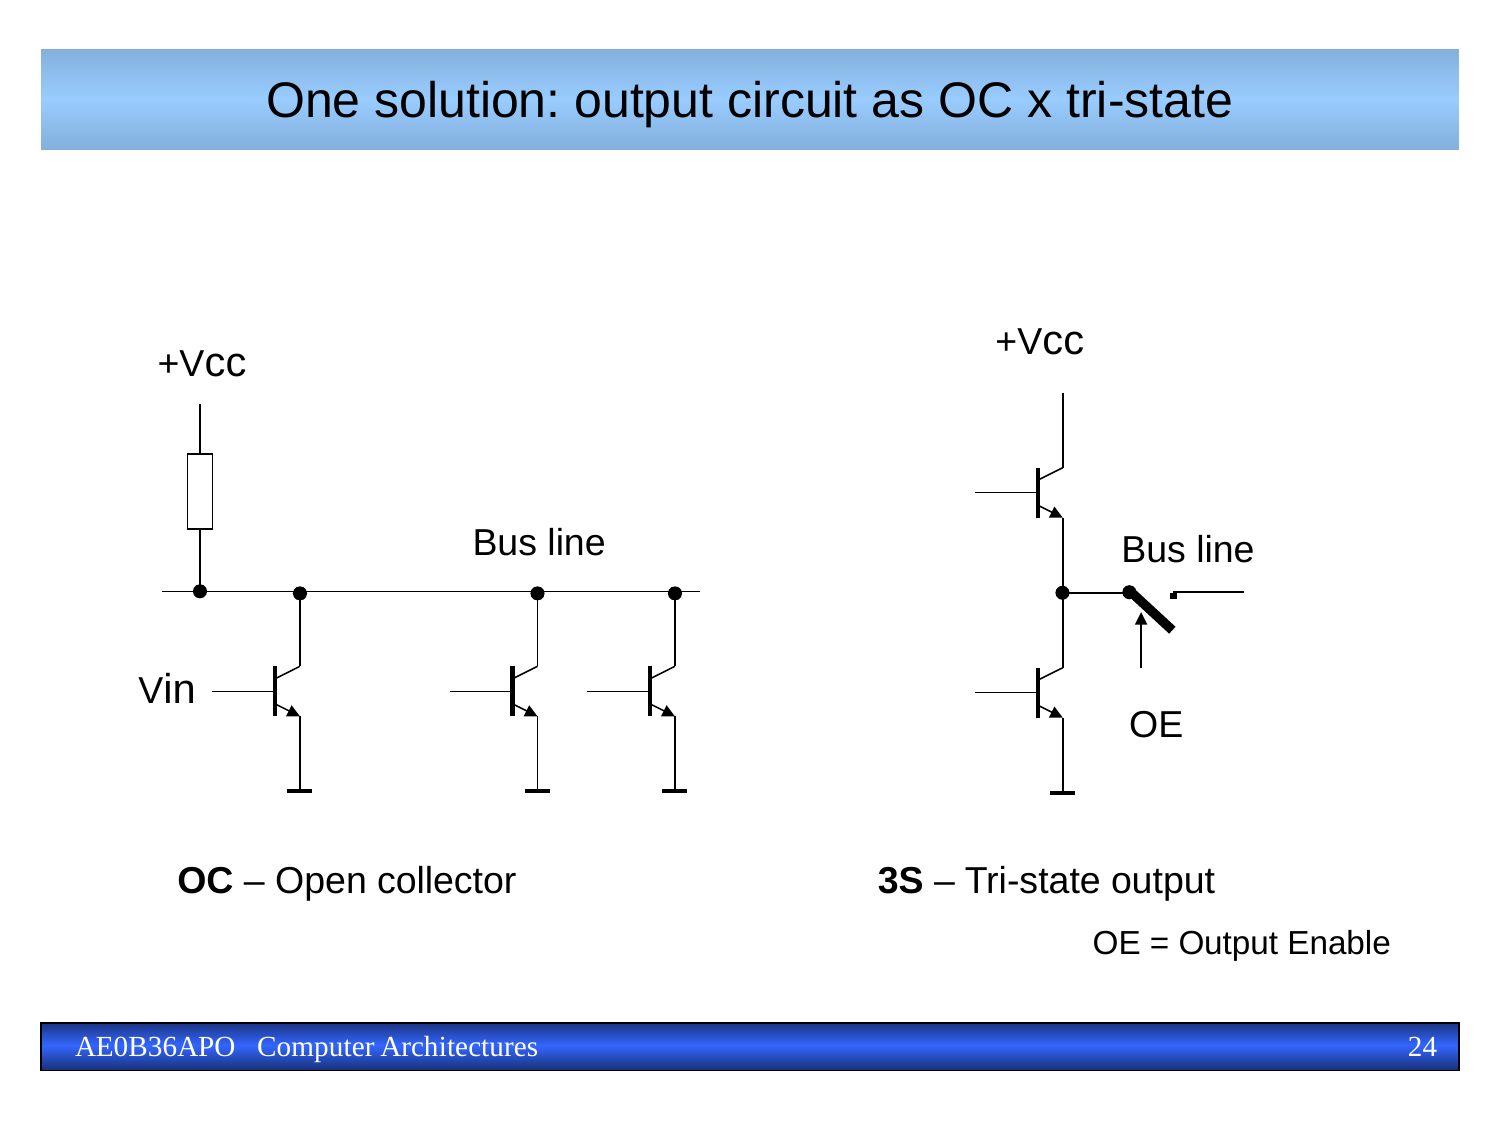

# One solution: output circuit as OC x tri-state
+Vcc
Bus line
OE
+Vcc
Bus line
Vin
OC – Open collector
3S – Tri-state output
	 OE = Output Enable
AE0B36APO Computer Architectures
24